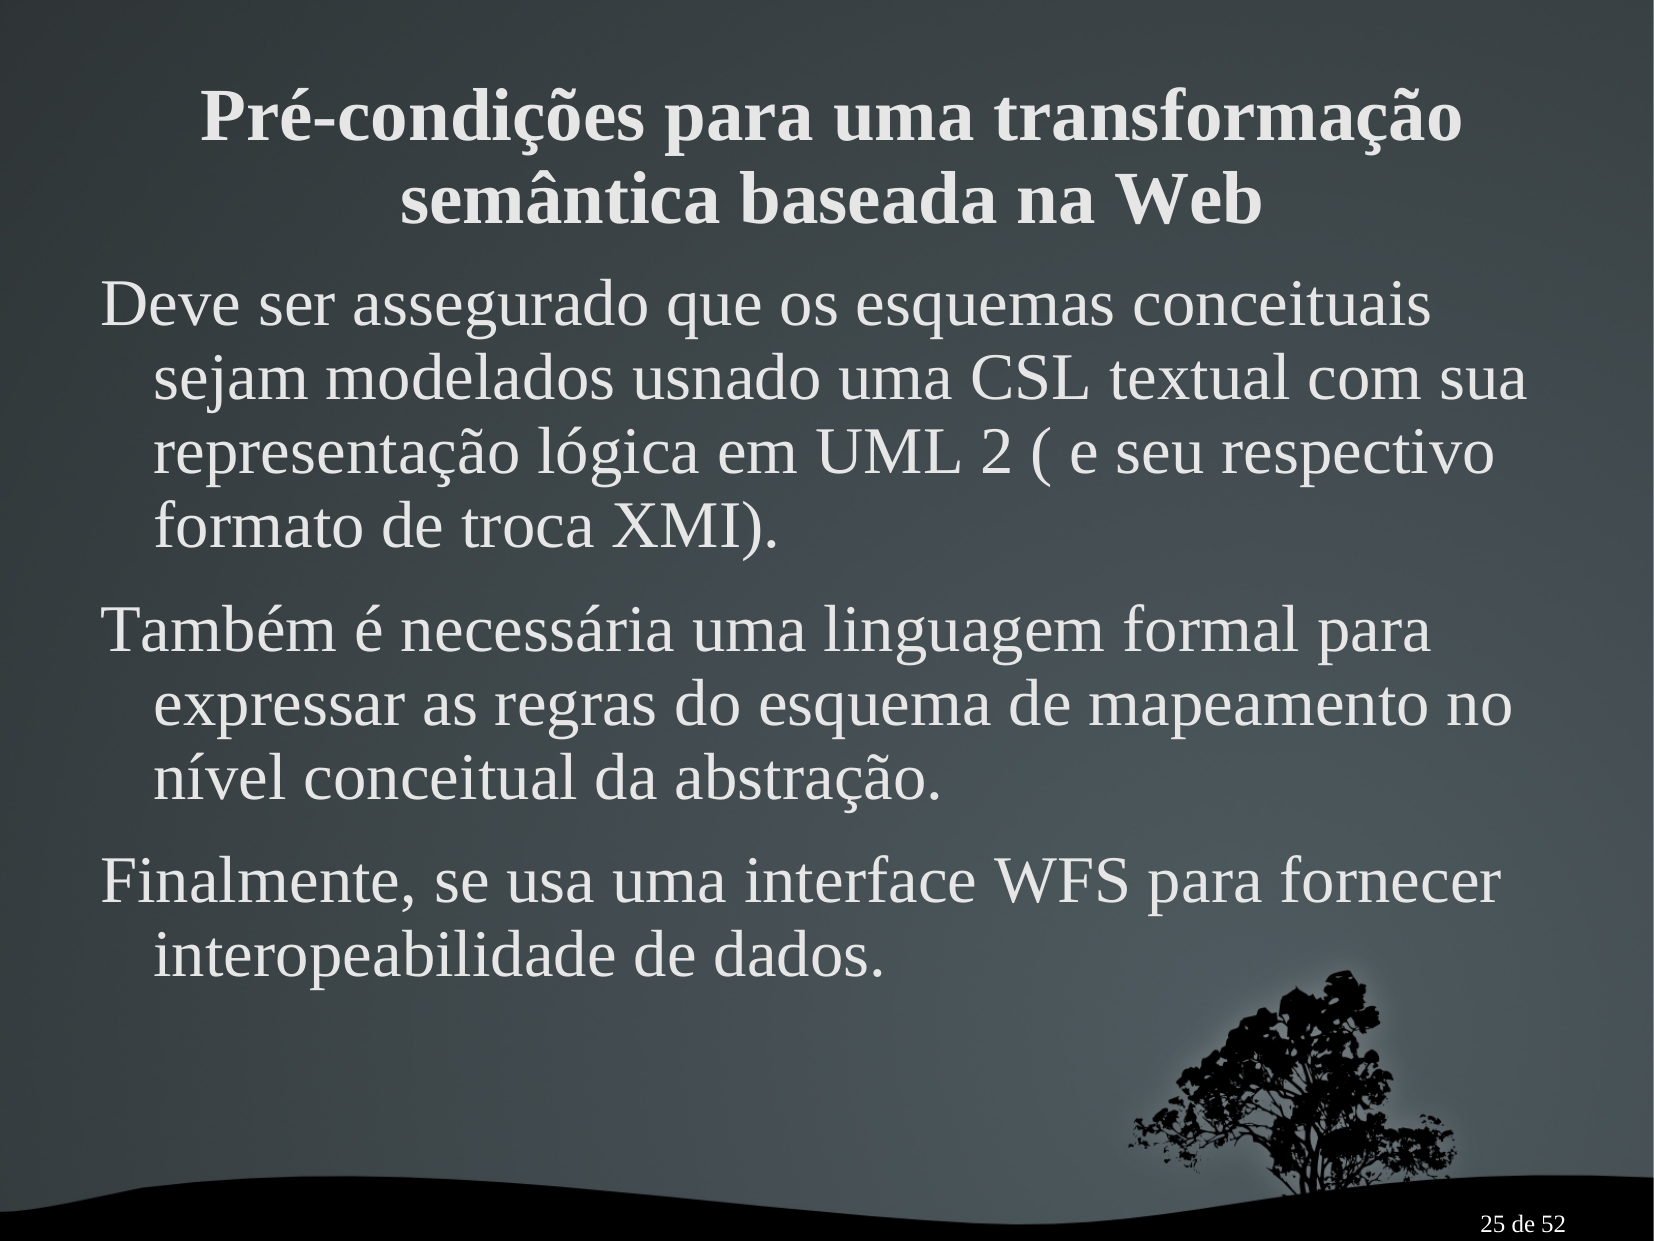

# Pré-condições para uma transformação semântica baseada na Web
Deve ser assegurado que os esquemas conceituais sejam modelados usnado uma CSL textual com sua representação lógica em UML 2 ( e seu respectivo formato de troca XMI).
Também é necessária uma linguagem formal para expressar as regras do esquema de mapeamento no nível conceitual da abstração.
Finalmente, se usa uma interface WFS para fornecer interopeabilidade de dados.
25